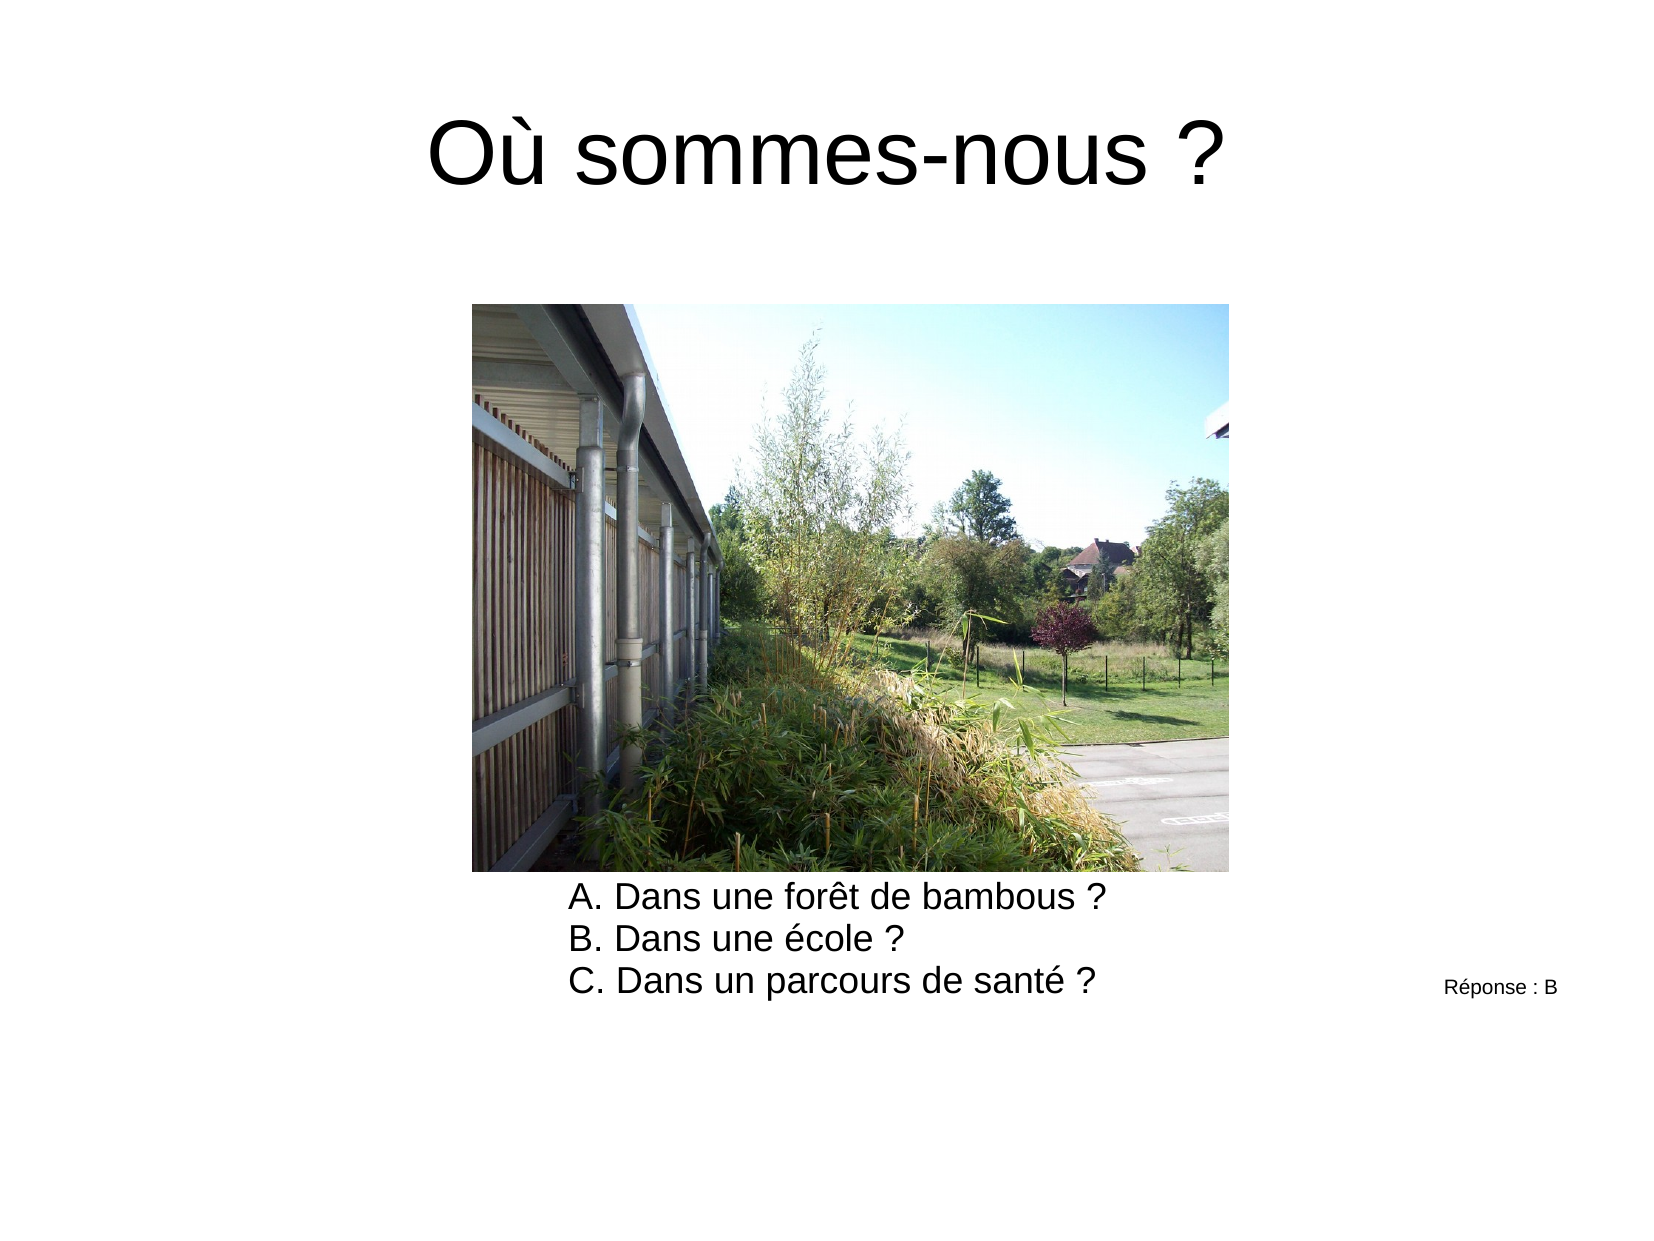

# Où sommes-nous ?
A. Dans une forêt de bambous ?
B. Dans une école ?
C. Dans un parcours de santé ?
Réponse : B